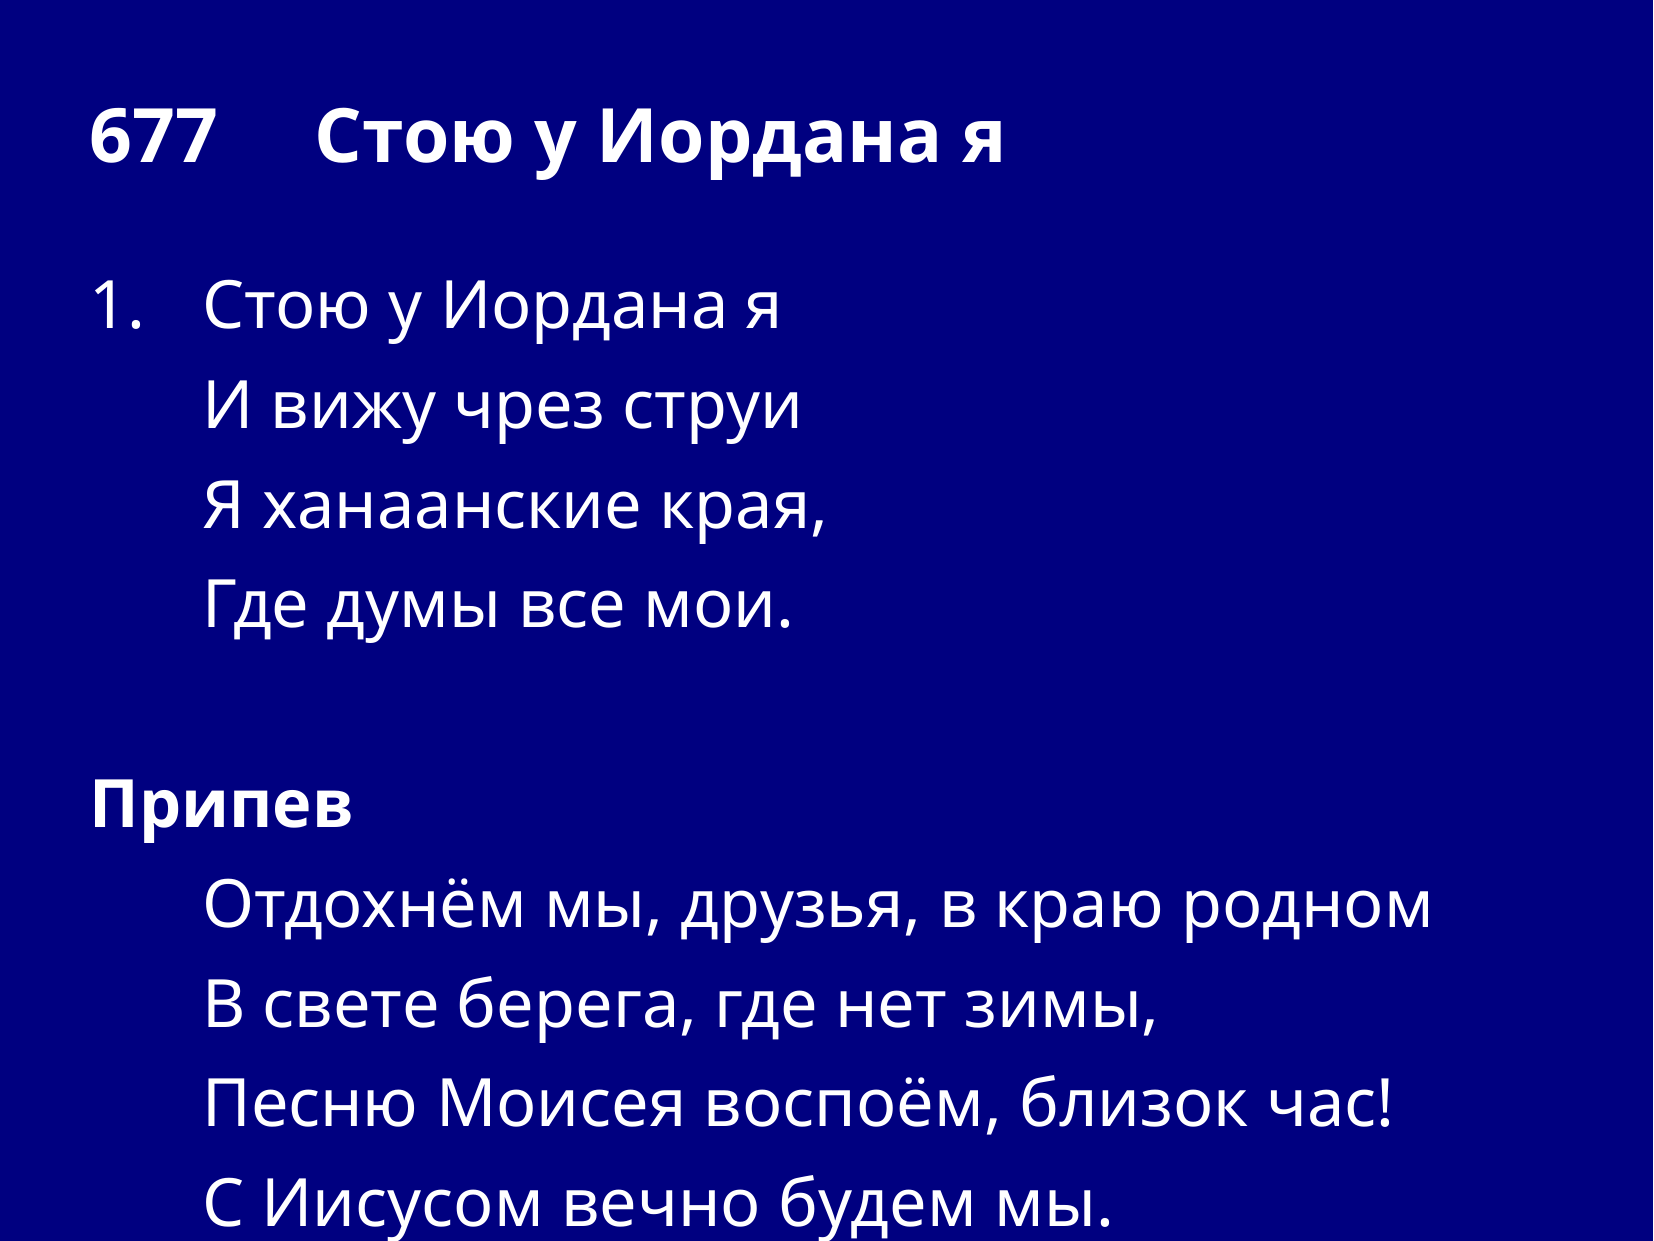

677	Стою у Иордана я
1.	Стою у Иордана я
	И вижу чрез струи
	Я ханаанские края,
	Где думы все мои.
Припев
	Отдохнём мы, друзья, в краю родном
	В свете берега, где нет зимы,
	Песню Моисея воспоём, близок час!
	С Иисусом вечно будем мы.